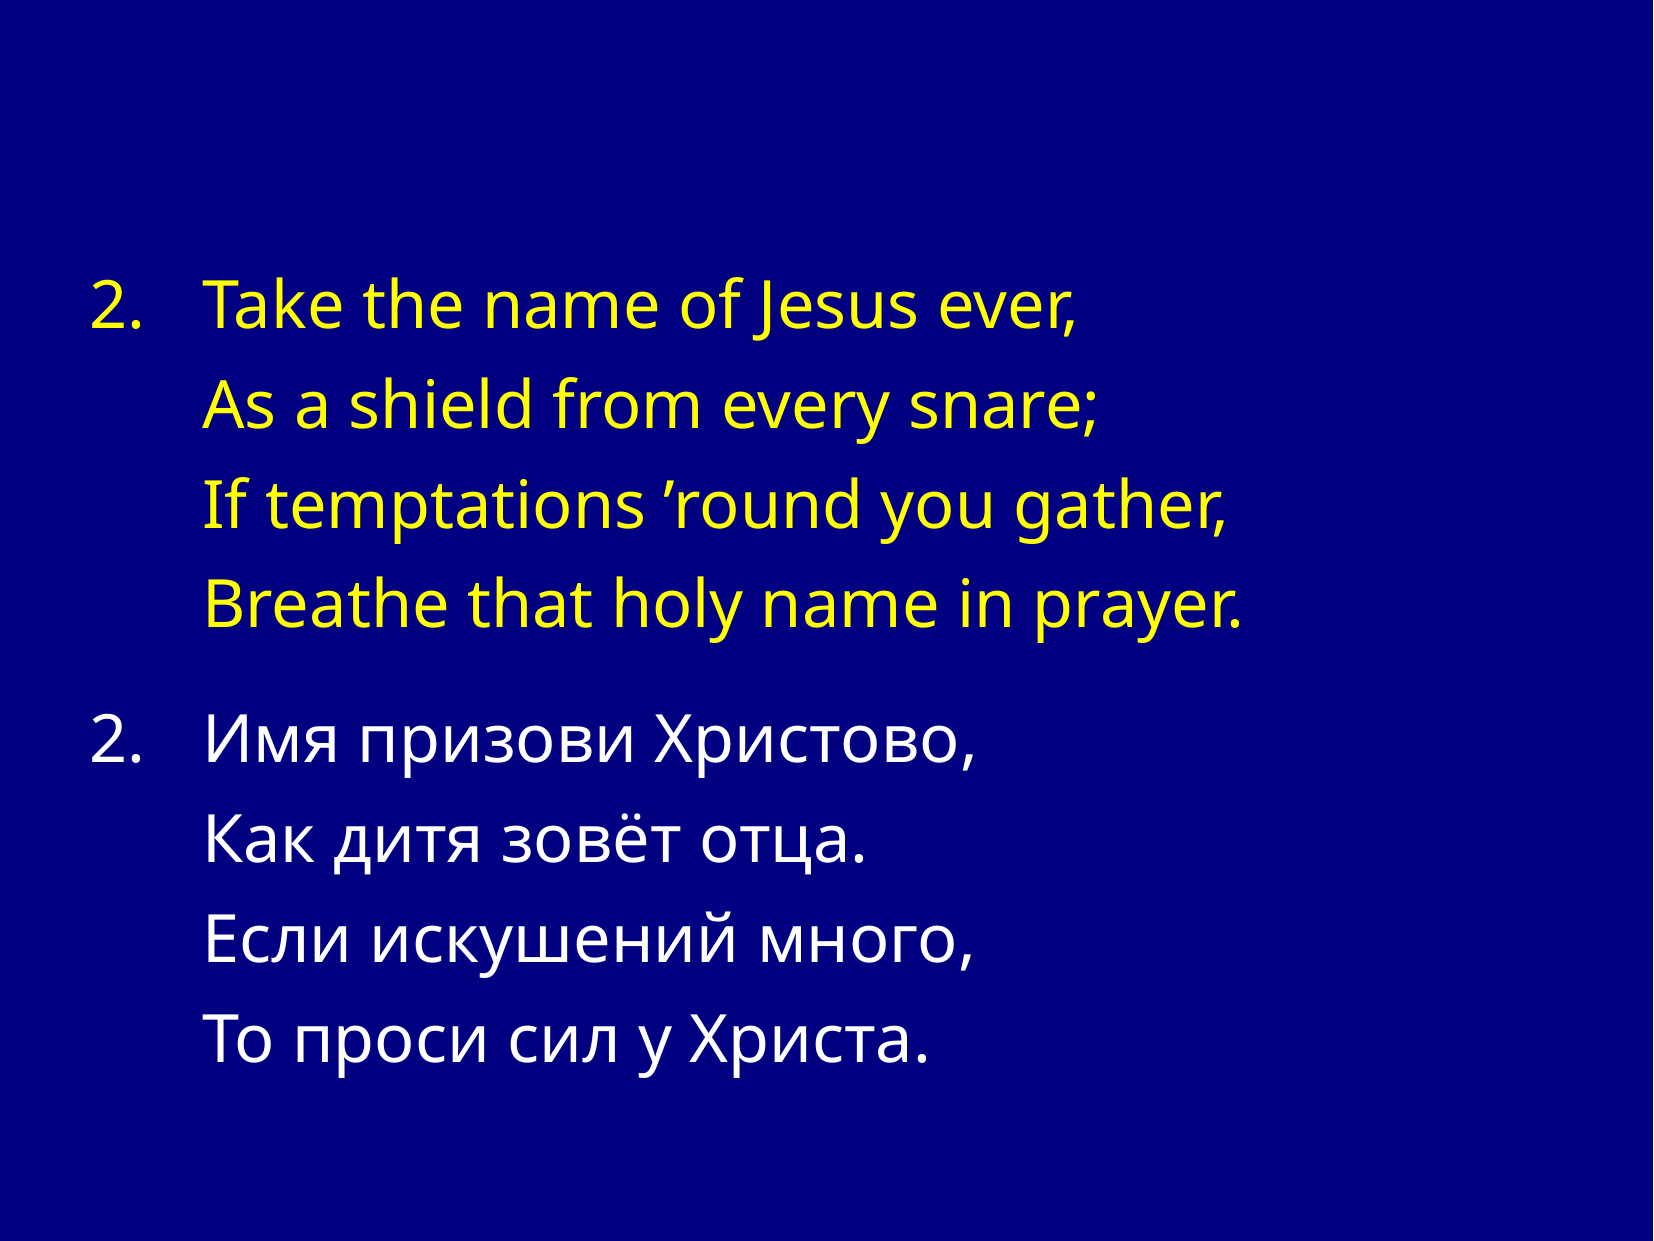

2.	Take the name of Jesus ever,
	As a shield from every snare;
	If temptations ’round you gather,
	Breathe that holy name in prayer.
2.	Имя призови Христово,
	Как дитя зовёт отца.
	Если искушений много,
	То проси сил у Христа.